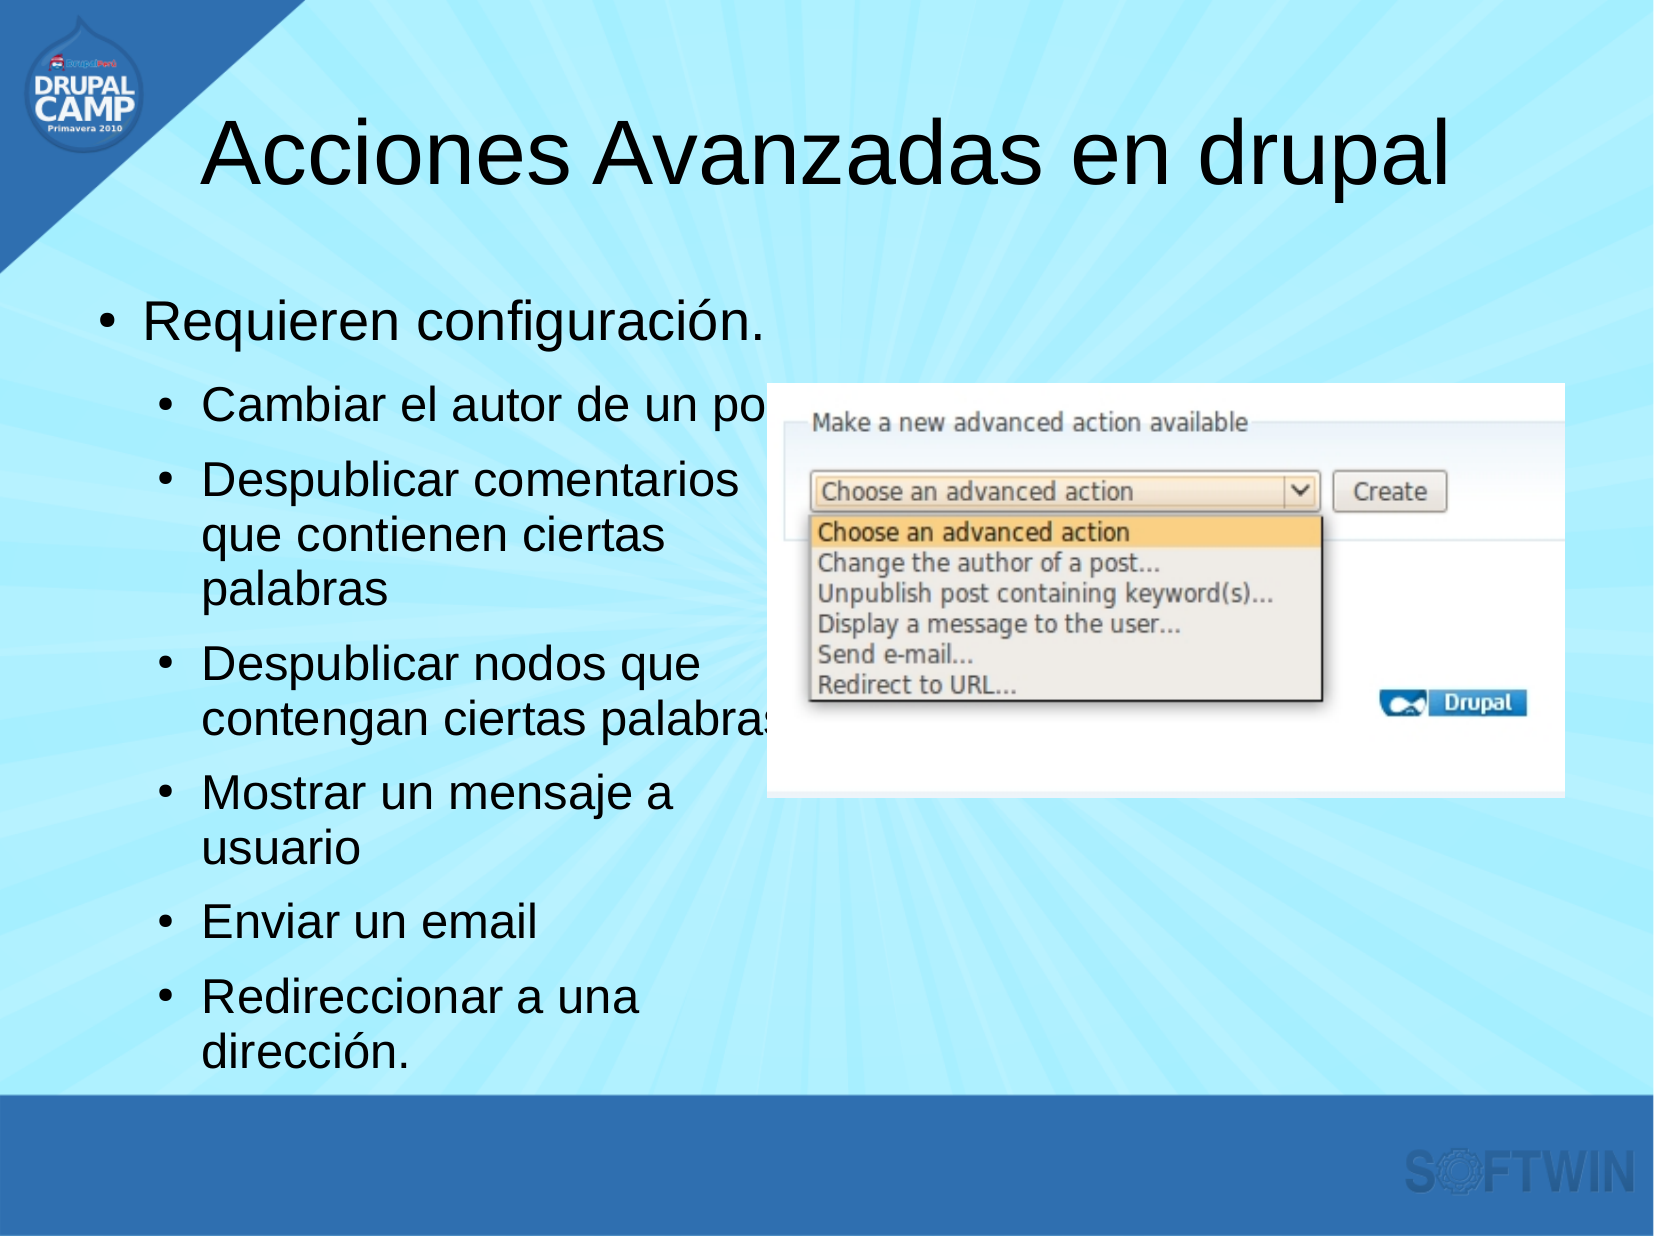

# Acciones Avanzadas en drupal
Requieren configuración.
Cambiar el autor de un post
Despublicar comentarios que contienen ciertas palabras
Despublicar nodos que contengan ciertas palabras.
Mostrar un mensaje a usuario
Enviar un email
Redireccionar a una dirección.